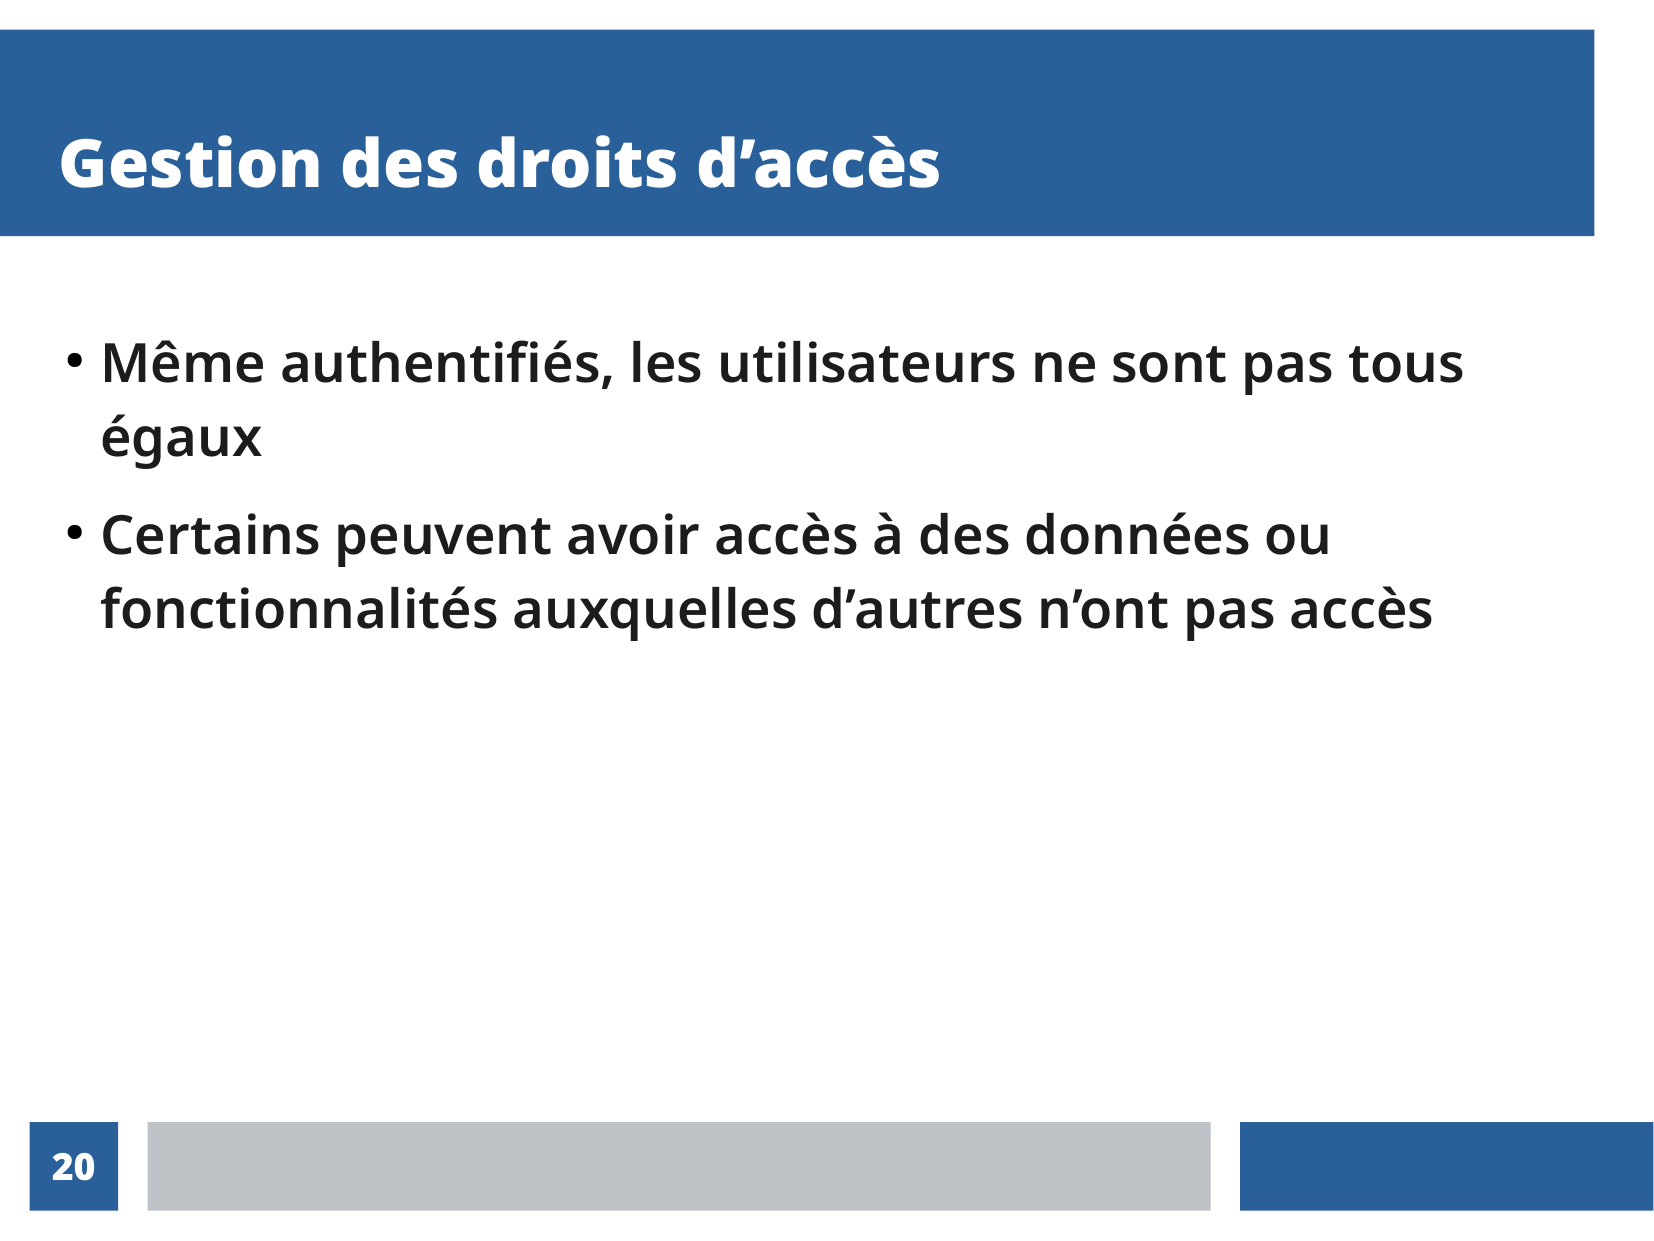

# Gestion des droits d’accès
Même authentifiés, les utilisateurs ne sont pas tous égaux
Certains peuvent avoir accès à des données ou fonctionnalités auxquelles d’autres n’ont pas accès
20